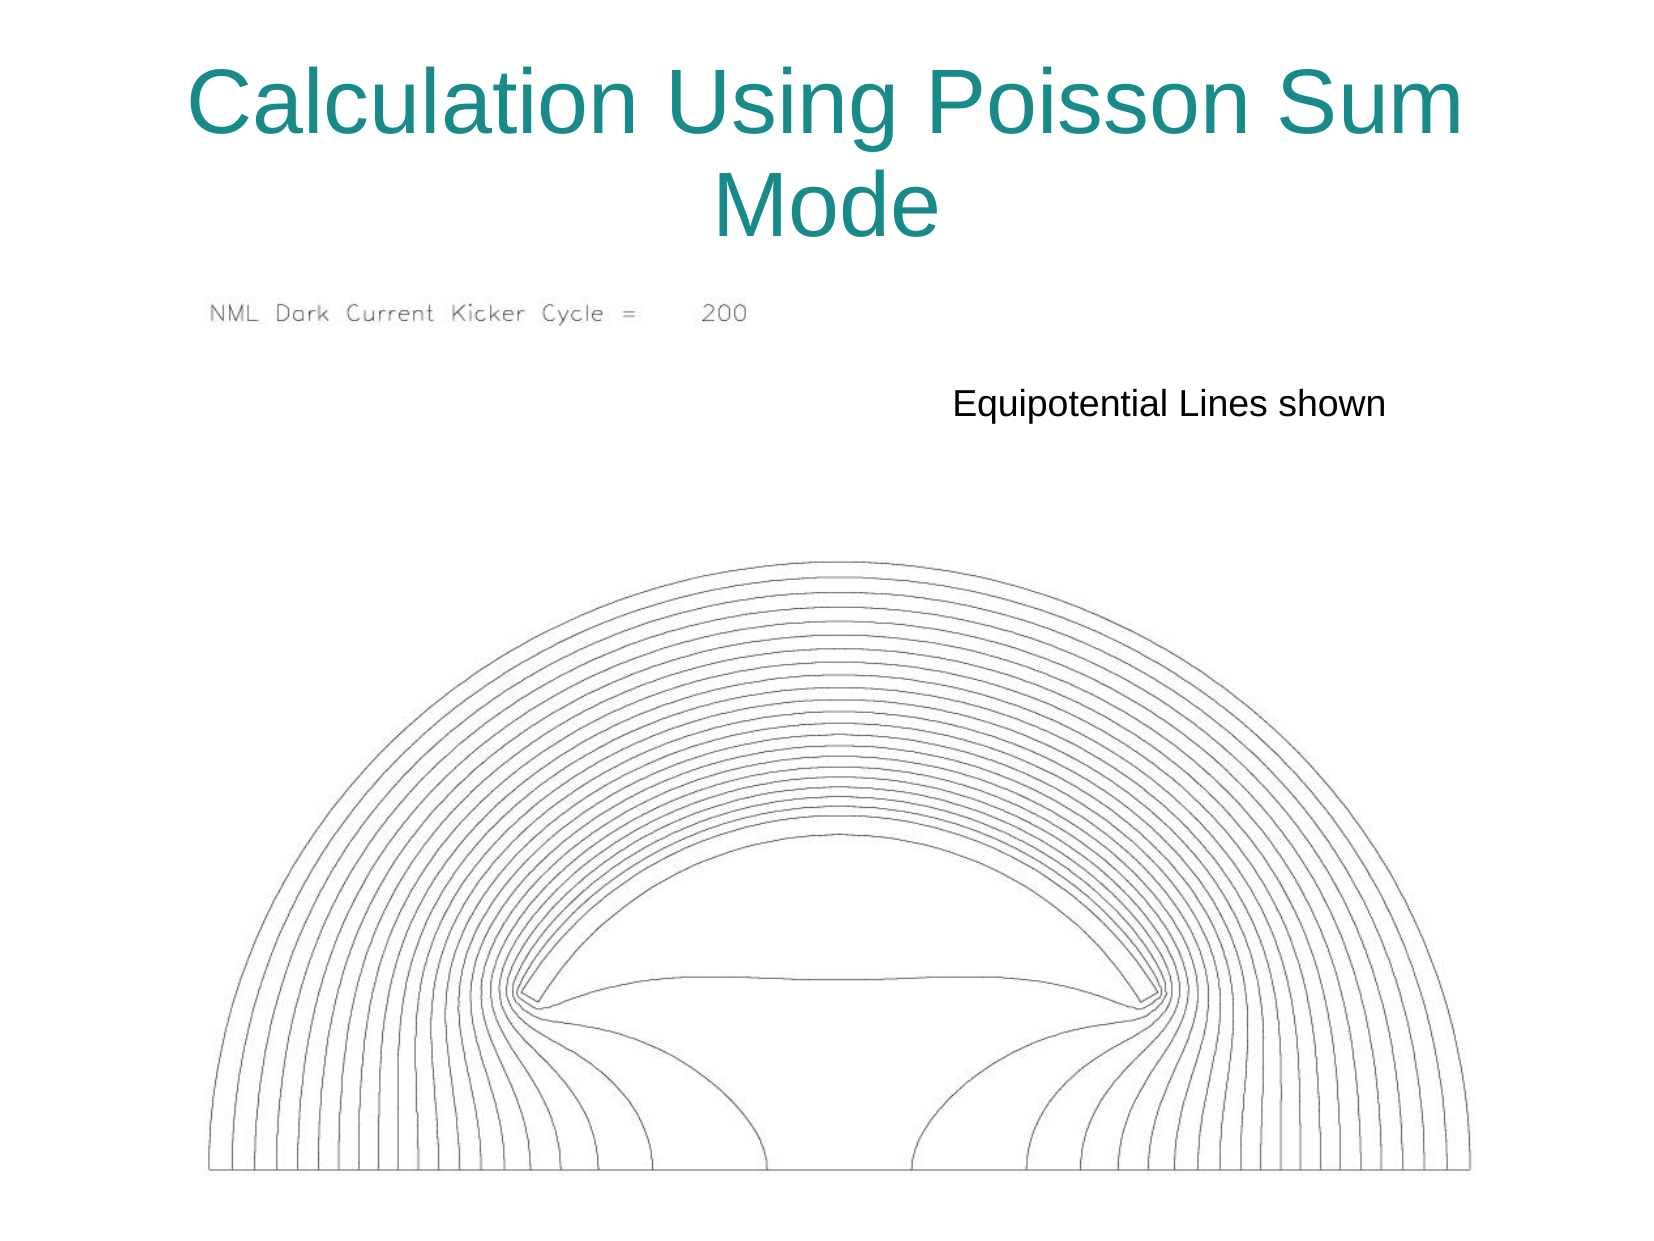

# Calculation Using Poisson Sum Mode
Equipotential Lines shown